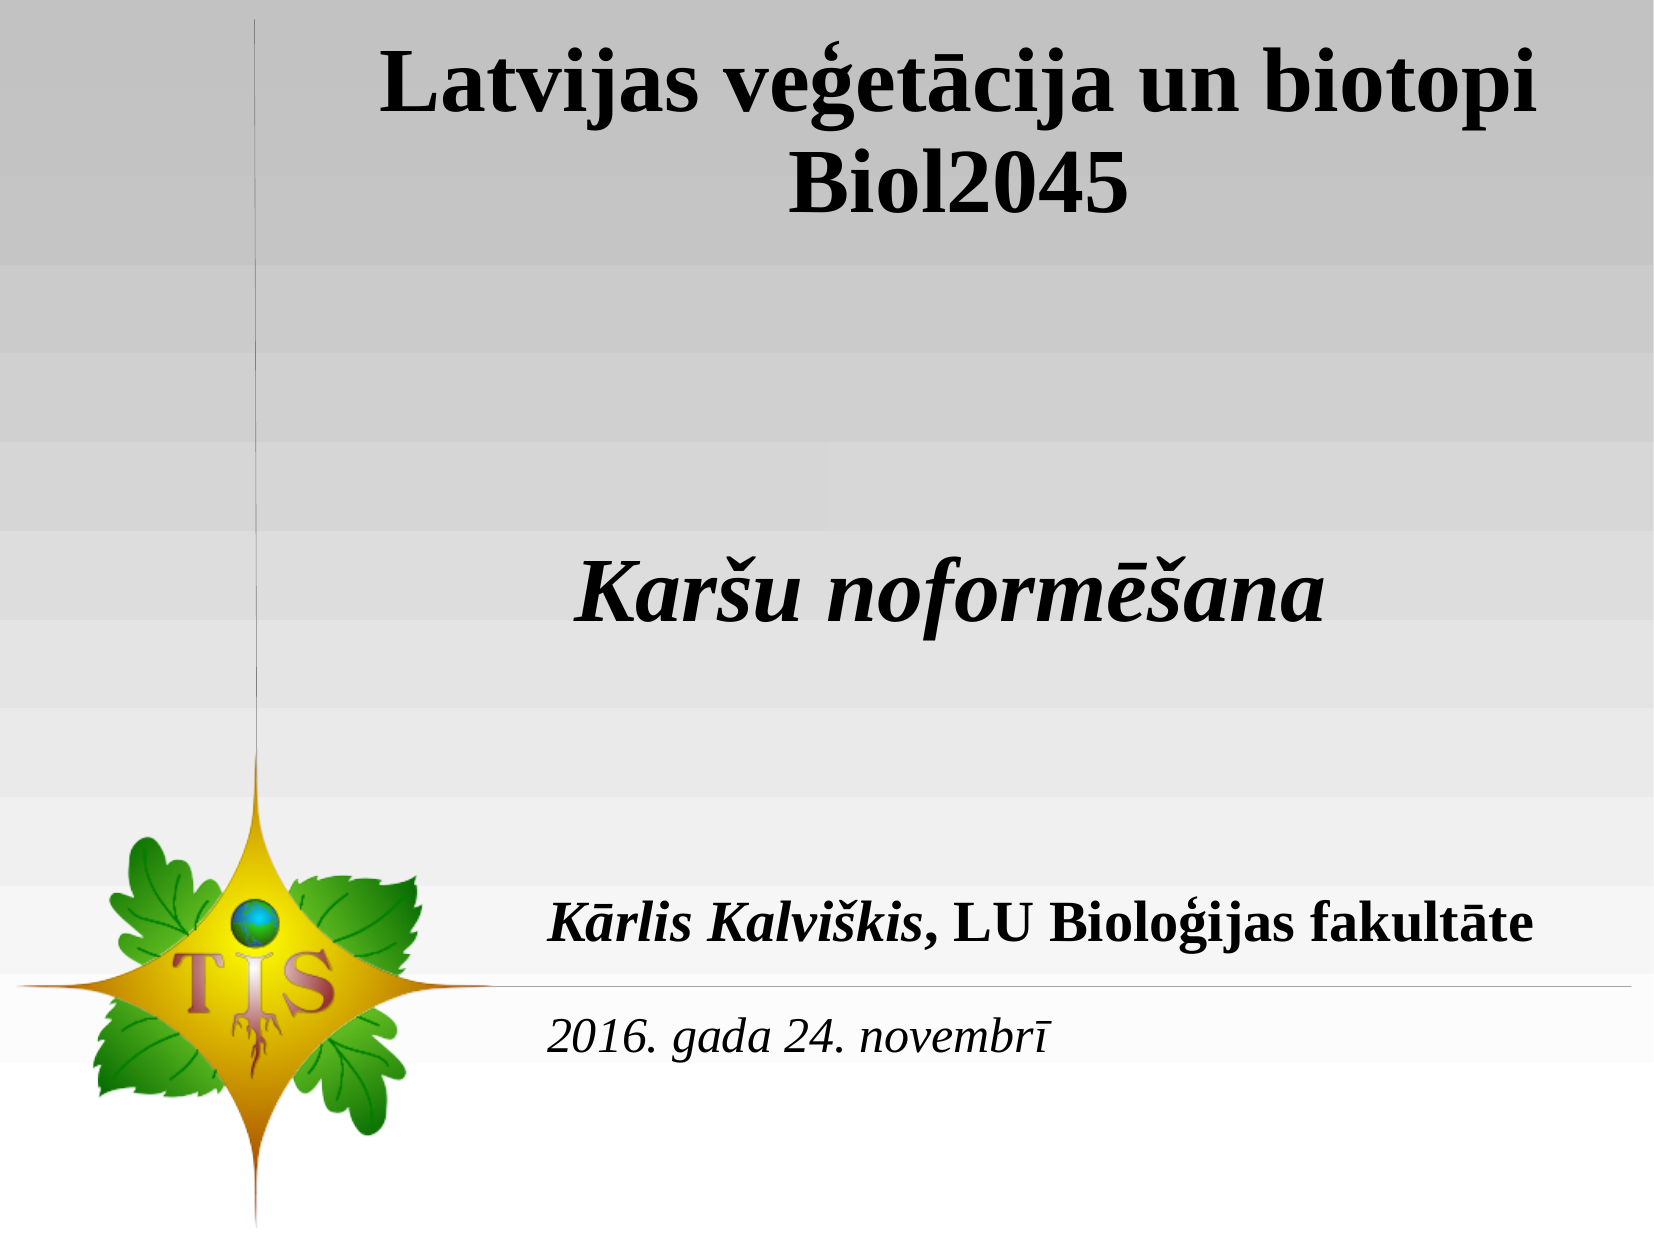

# Karšu noformēšana
2016. gada 24. novembrī